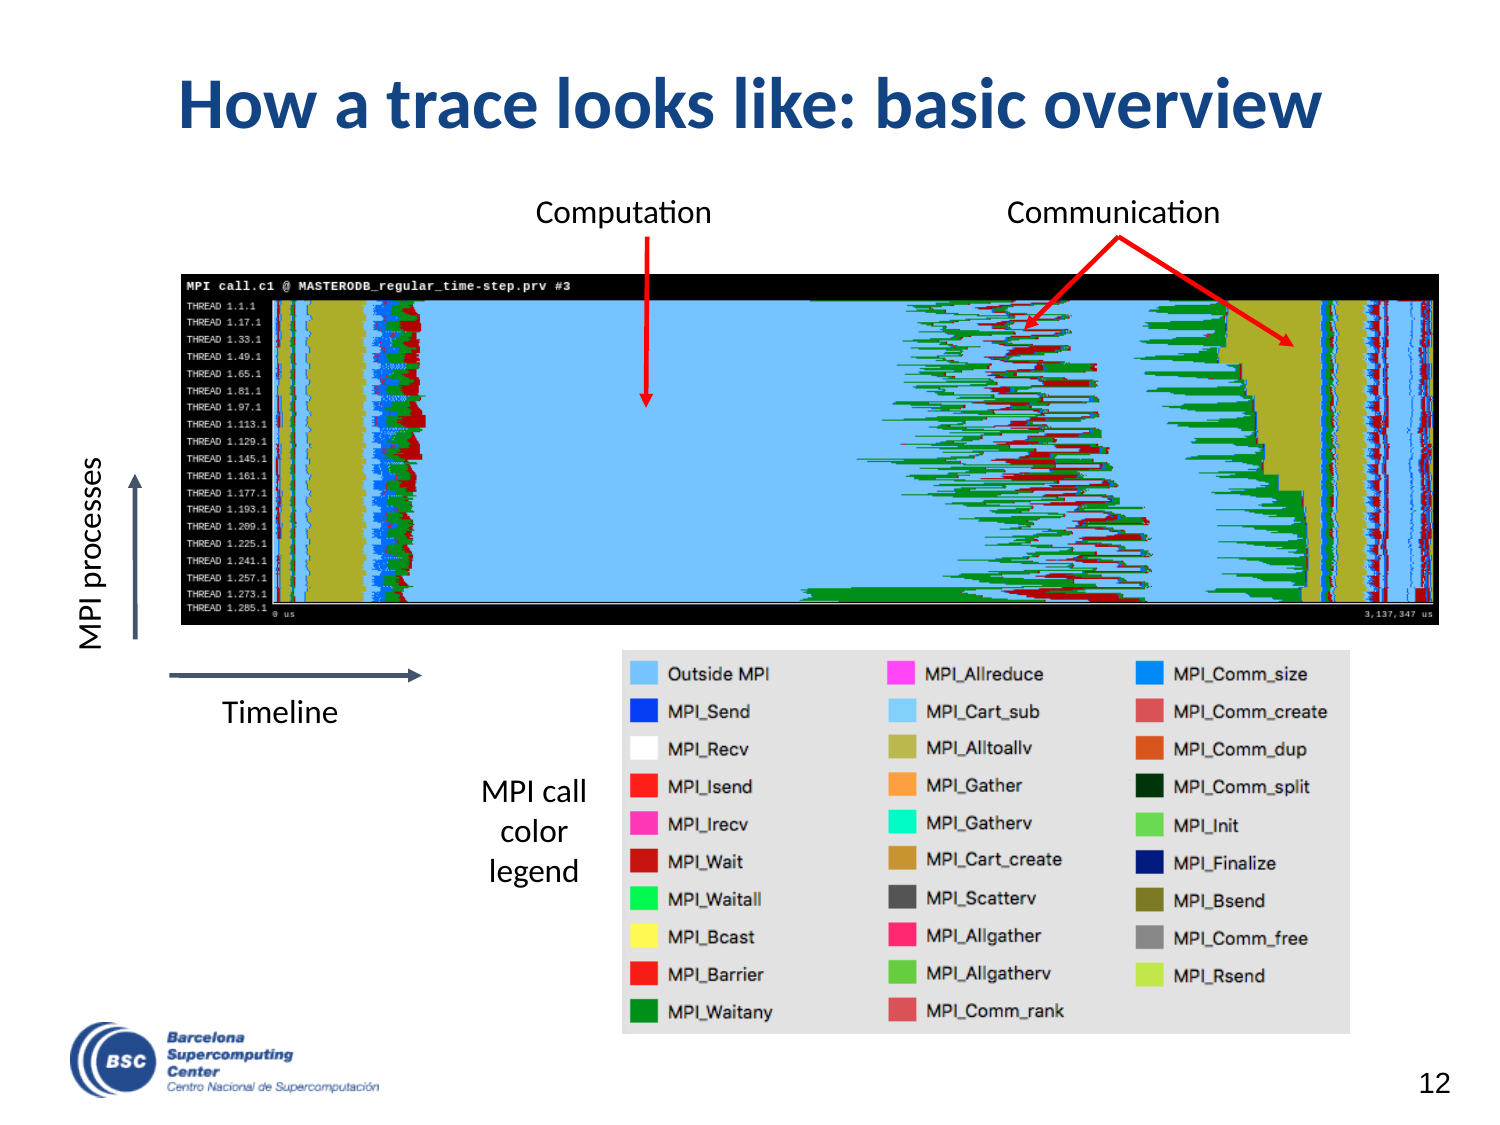

# How a trace looks like: basic overview
Computation
Communication
MPI processes
Timeline
MPI call color legend